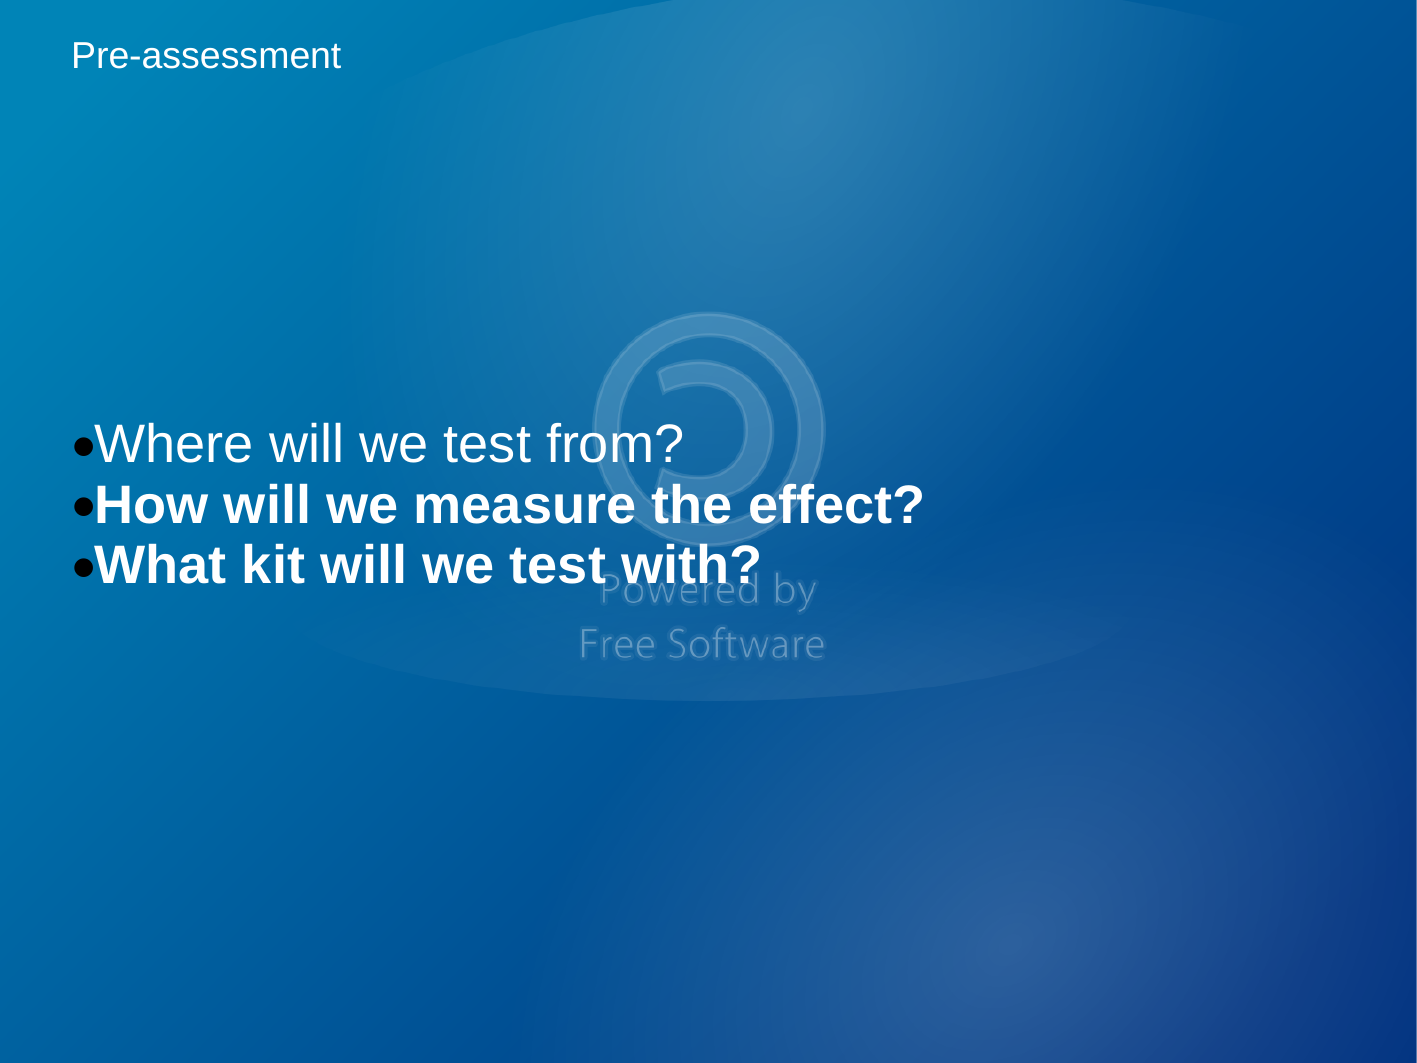

Pre-assessment
Where will we test from?
How will we measure the effect?
What kit will we test with?